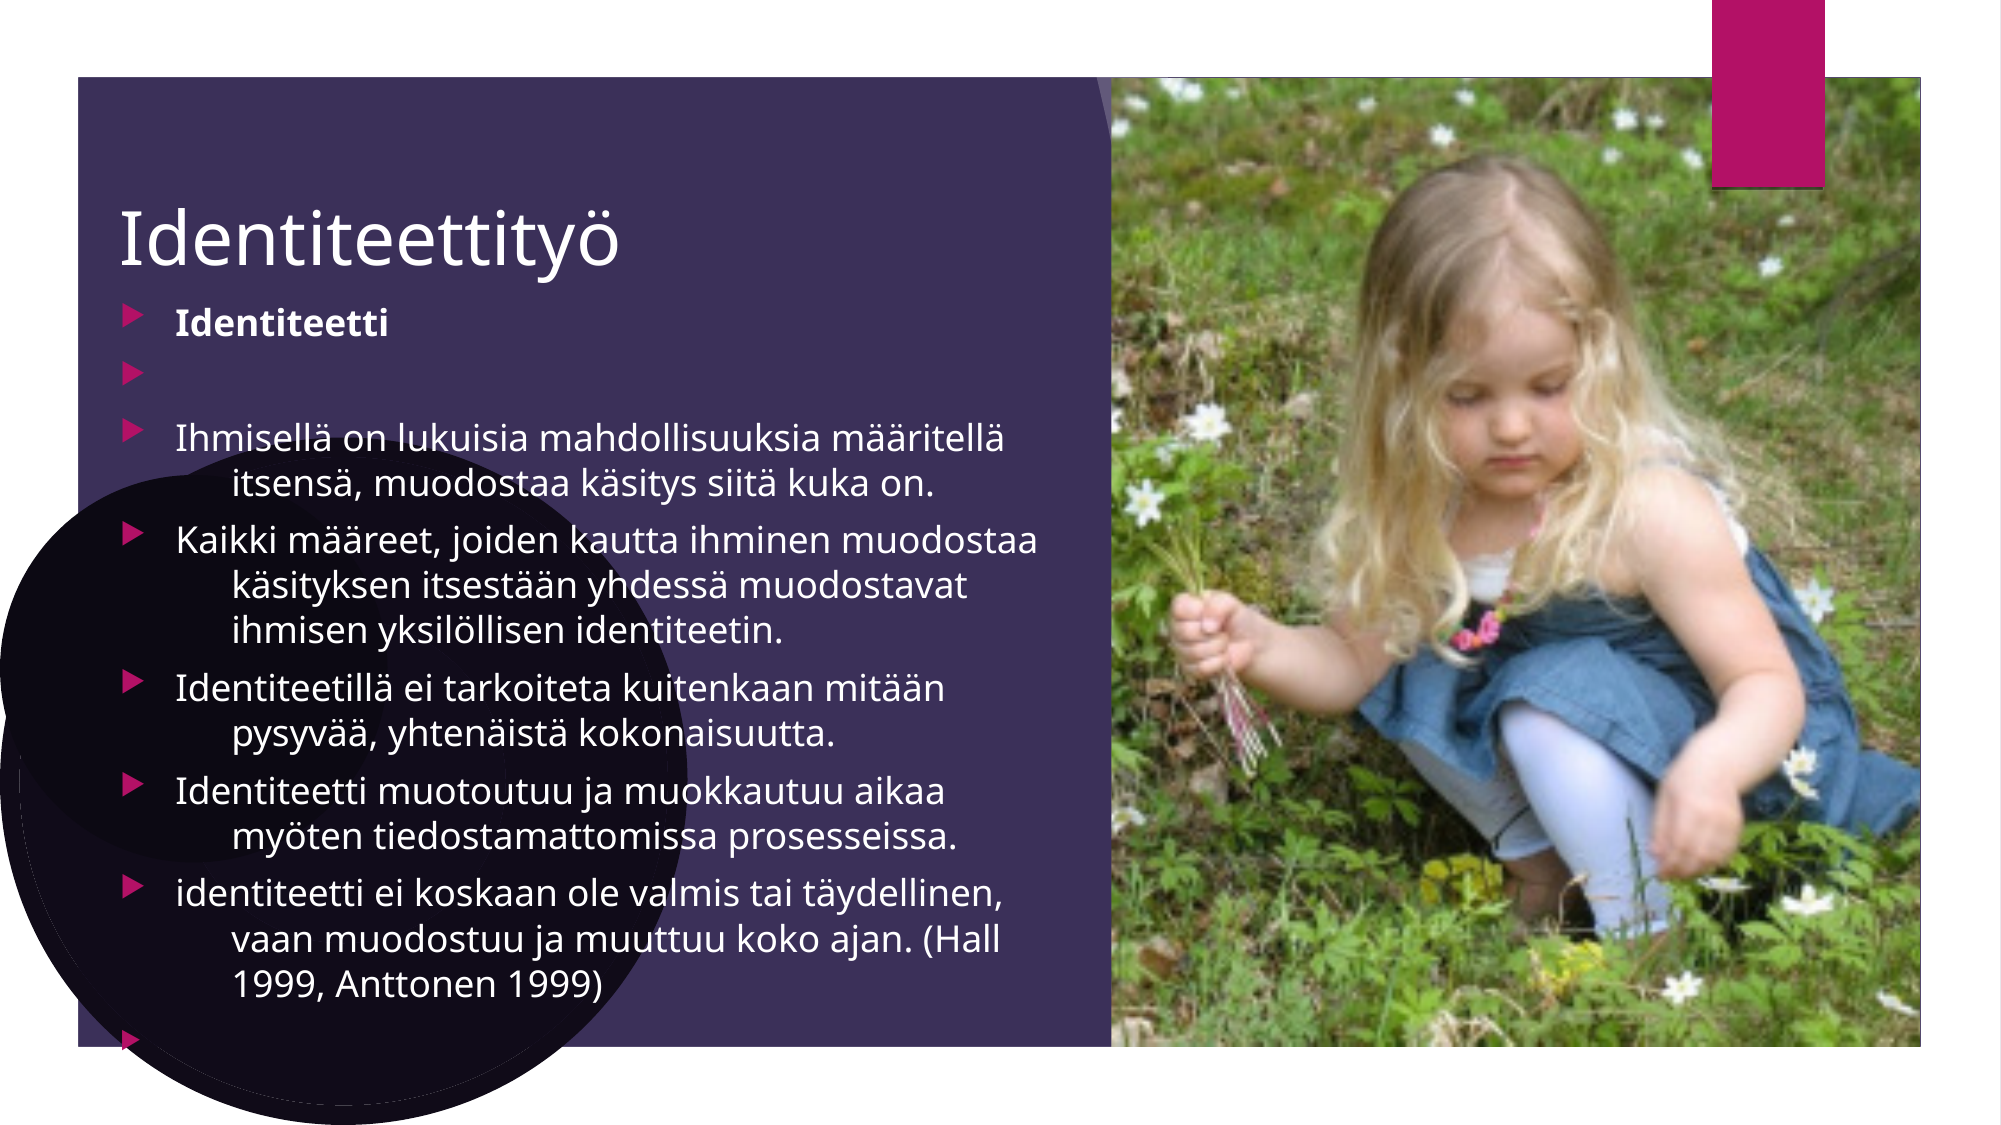

# Identiteettityö
Identiteetti
Ihmisellä on lukuisia mahdollisuuksia määritellä itsensä, muodostaa käsitys siitä kuka on.
Kaikki määreet, joiden kautta ihminen muodostaa käsityksen itsestään yhdessä muodostavat ihmisen yksilöllisen identiteetin.
Identiteetillä ei tarkoiteta kuitenkaan mitään pysyvää, yhtenäistä kokonaisuutta.
Identiteetti muotoutuu ja muokkautuu aikaa myöten tiedostamattomissa prosesseissa.
identiteetti ei koskaan ole valmis tai täydellinen, vaan muodostuu ja muuttuu koko ajan. (Hall 1999, Anttonen 1999)
Tämä valokuva, tekijä Tuntematon tekijä, käyttöoikeus: CC BY.